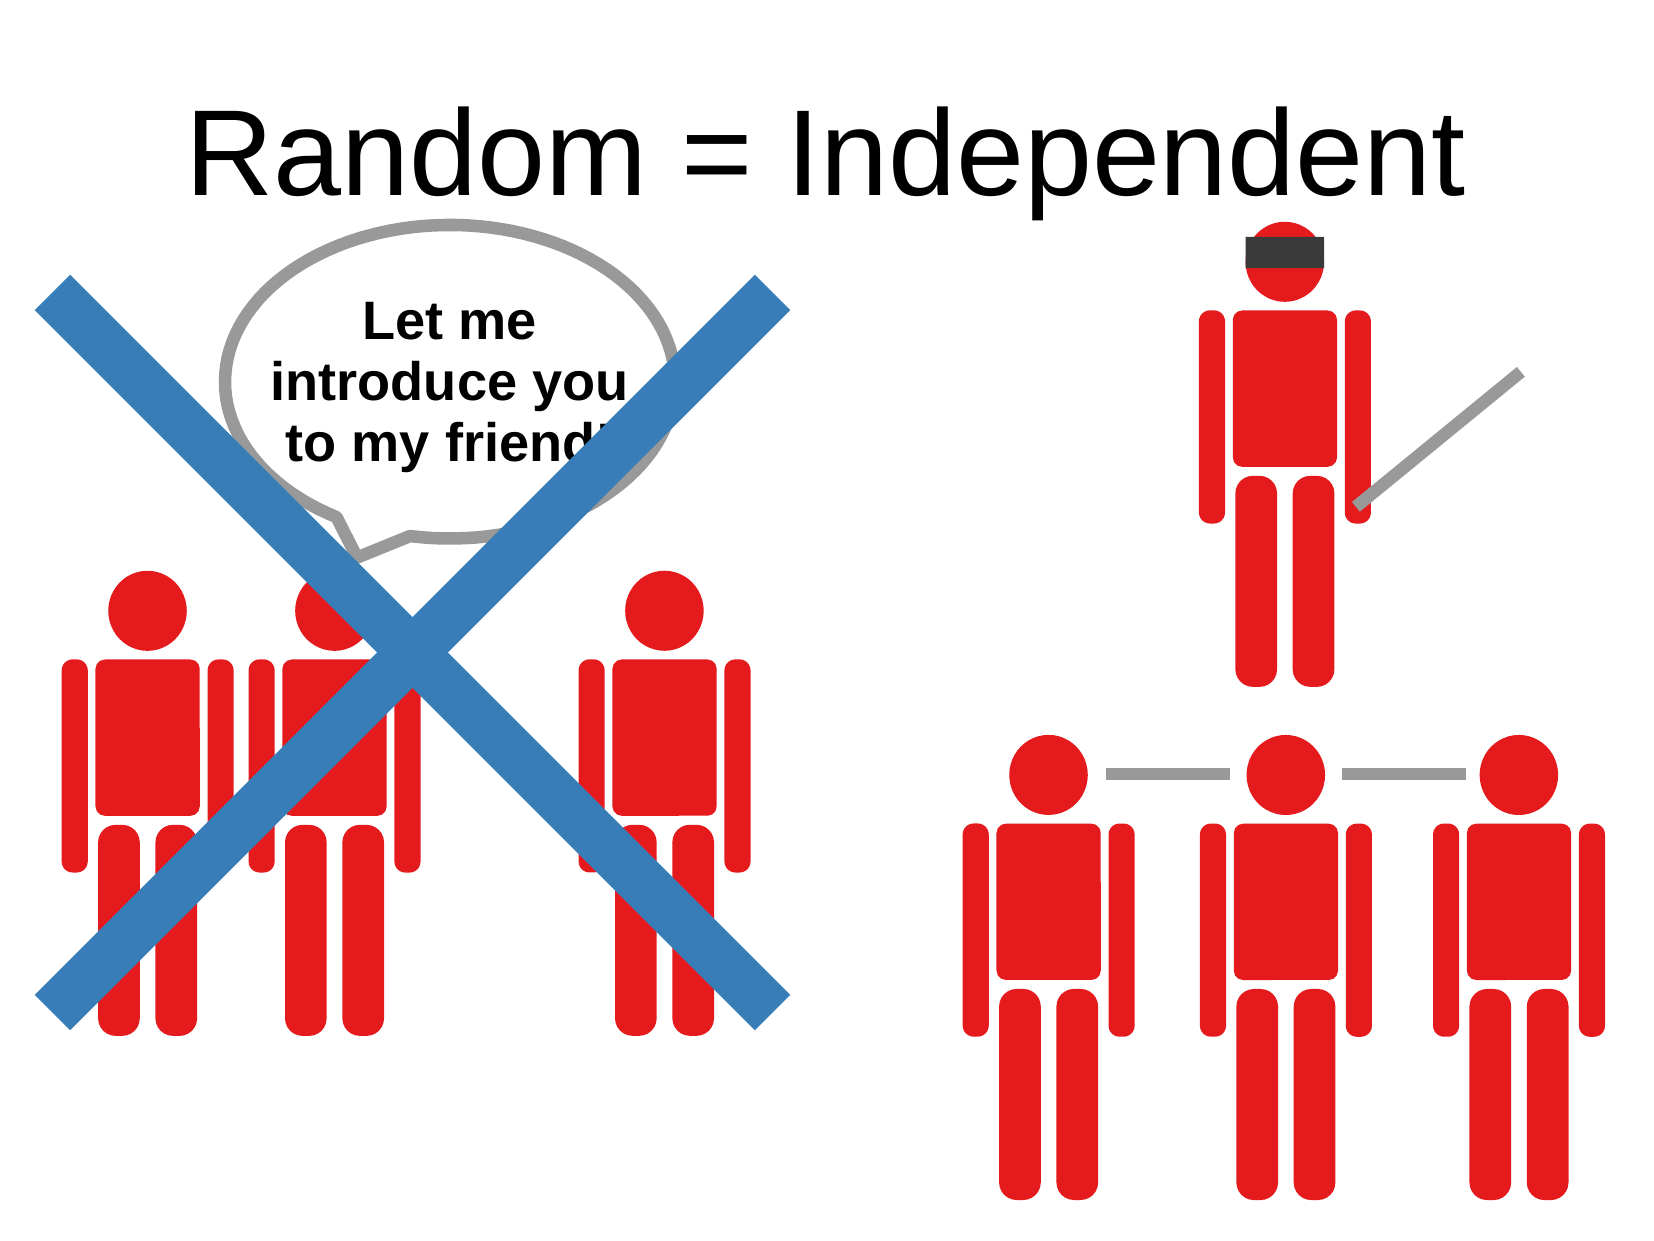

# Random = Independent
Let me
introduce you
to my friend!